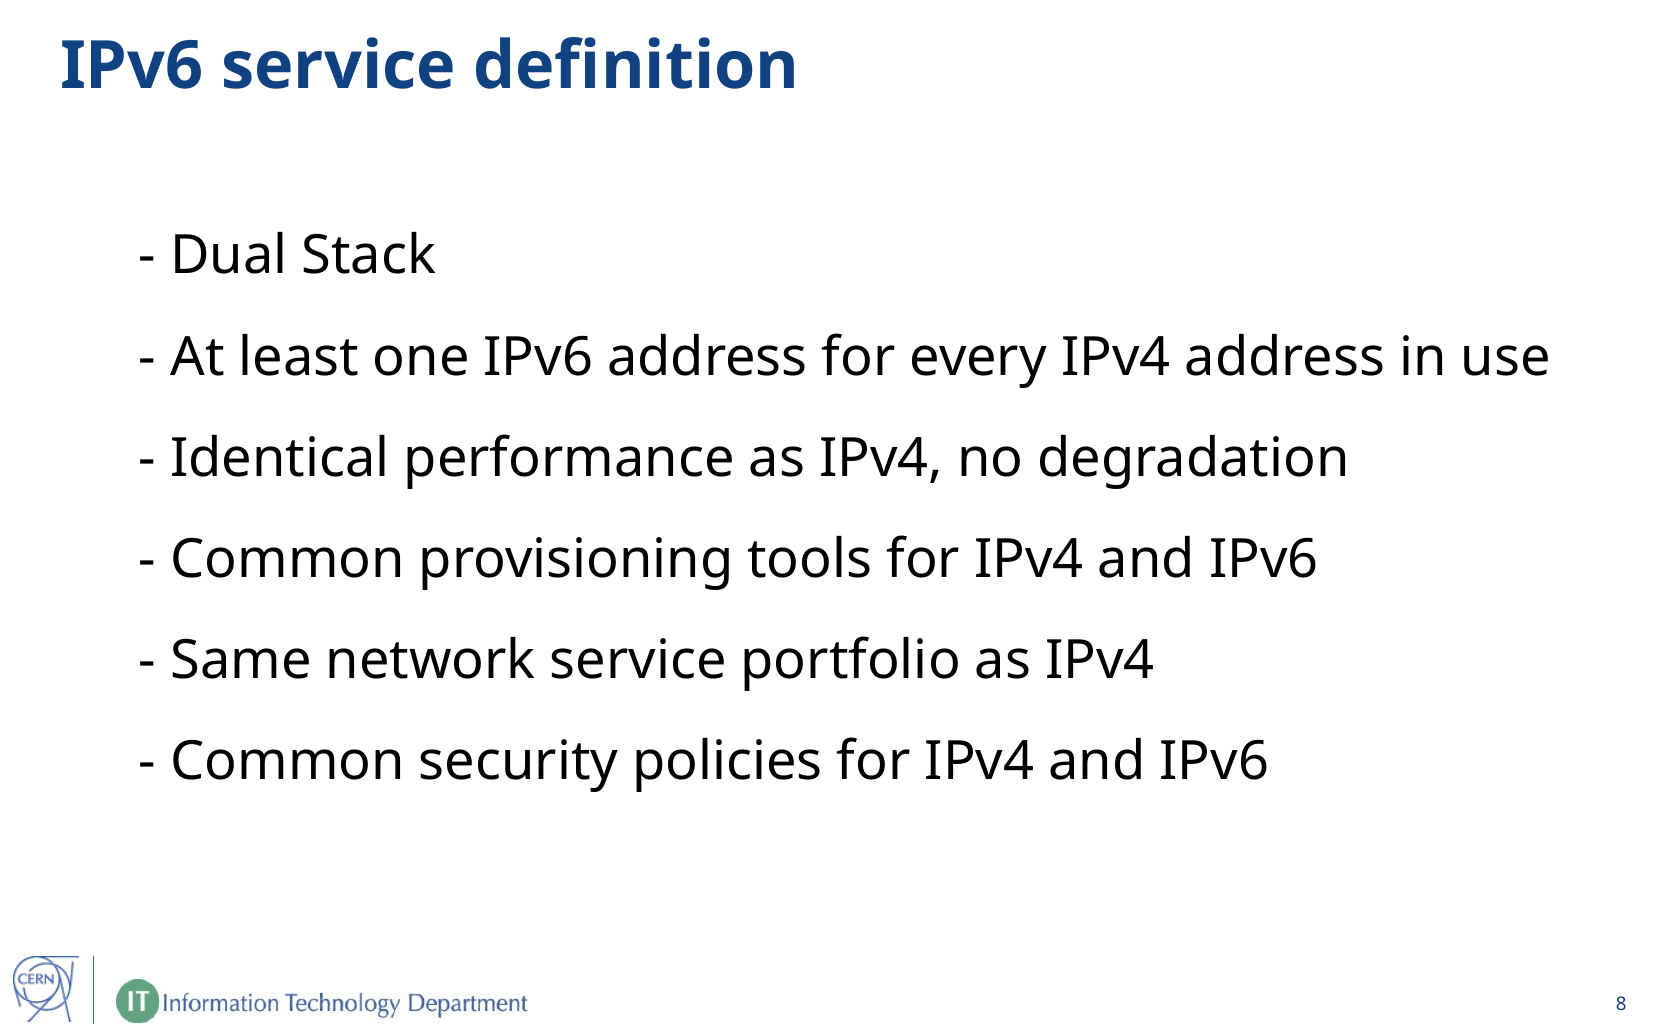

# IPv6 service definition
- Dual Stack
- At least one IPv6 address for every IPv4 address in use
- Identical performance as IPv4, no degradation
- Common provisioning tools for IPv4 and IPv6
- Same network service portfolio as IPv4
- Common security policies for IPv4 and IPv6